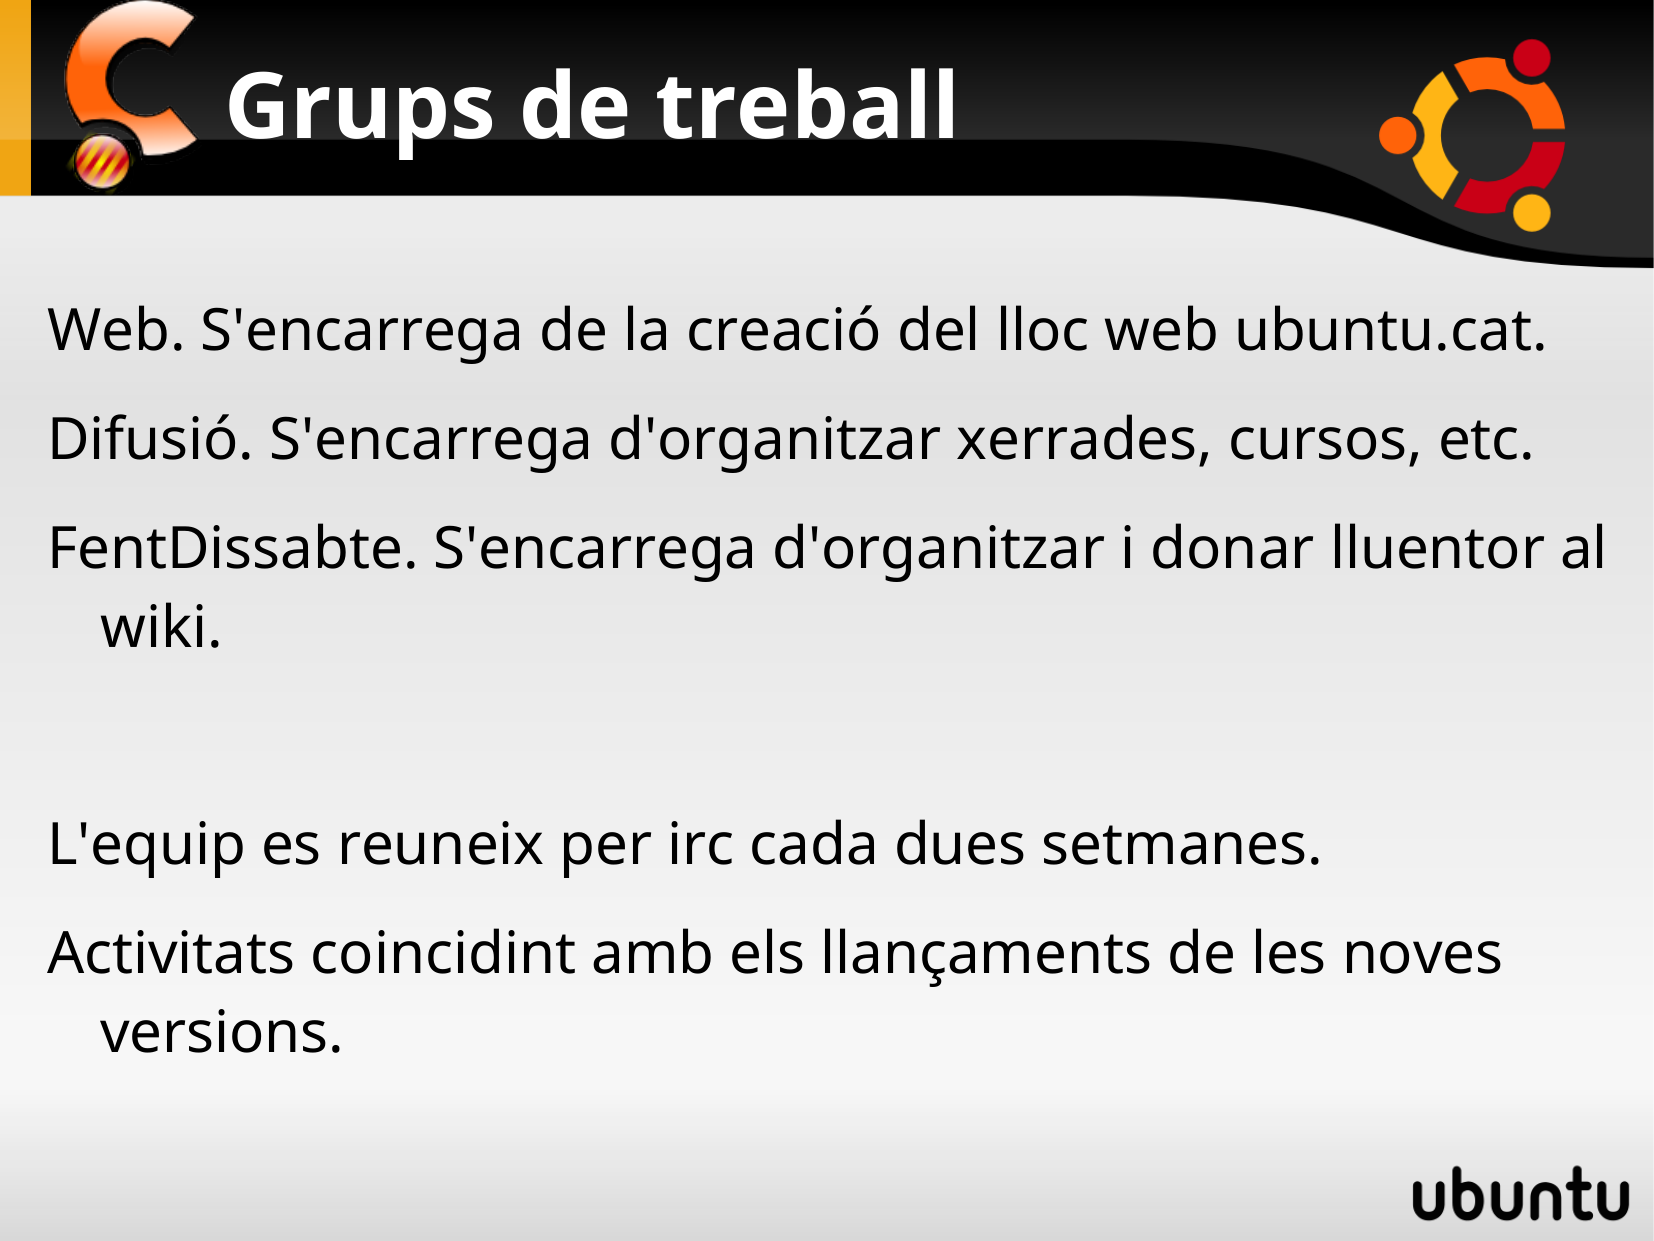

# Grups de treball
Web. S'encarrega de la creació del lloc web ubuntu.cat.
Difusió. S'encarrega d'organitzar xerrades, cursos, etc.
FentDissabte. S'encarrega d'organitzar i donar lluentor al wiki.
L'equip es reuneix per irc cada dues setmanes.
Activitats coincidint amb els llançaments de les noves versions.